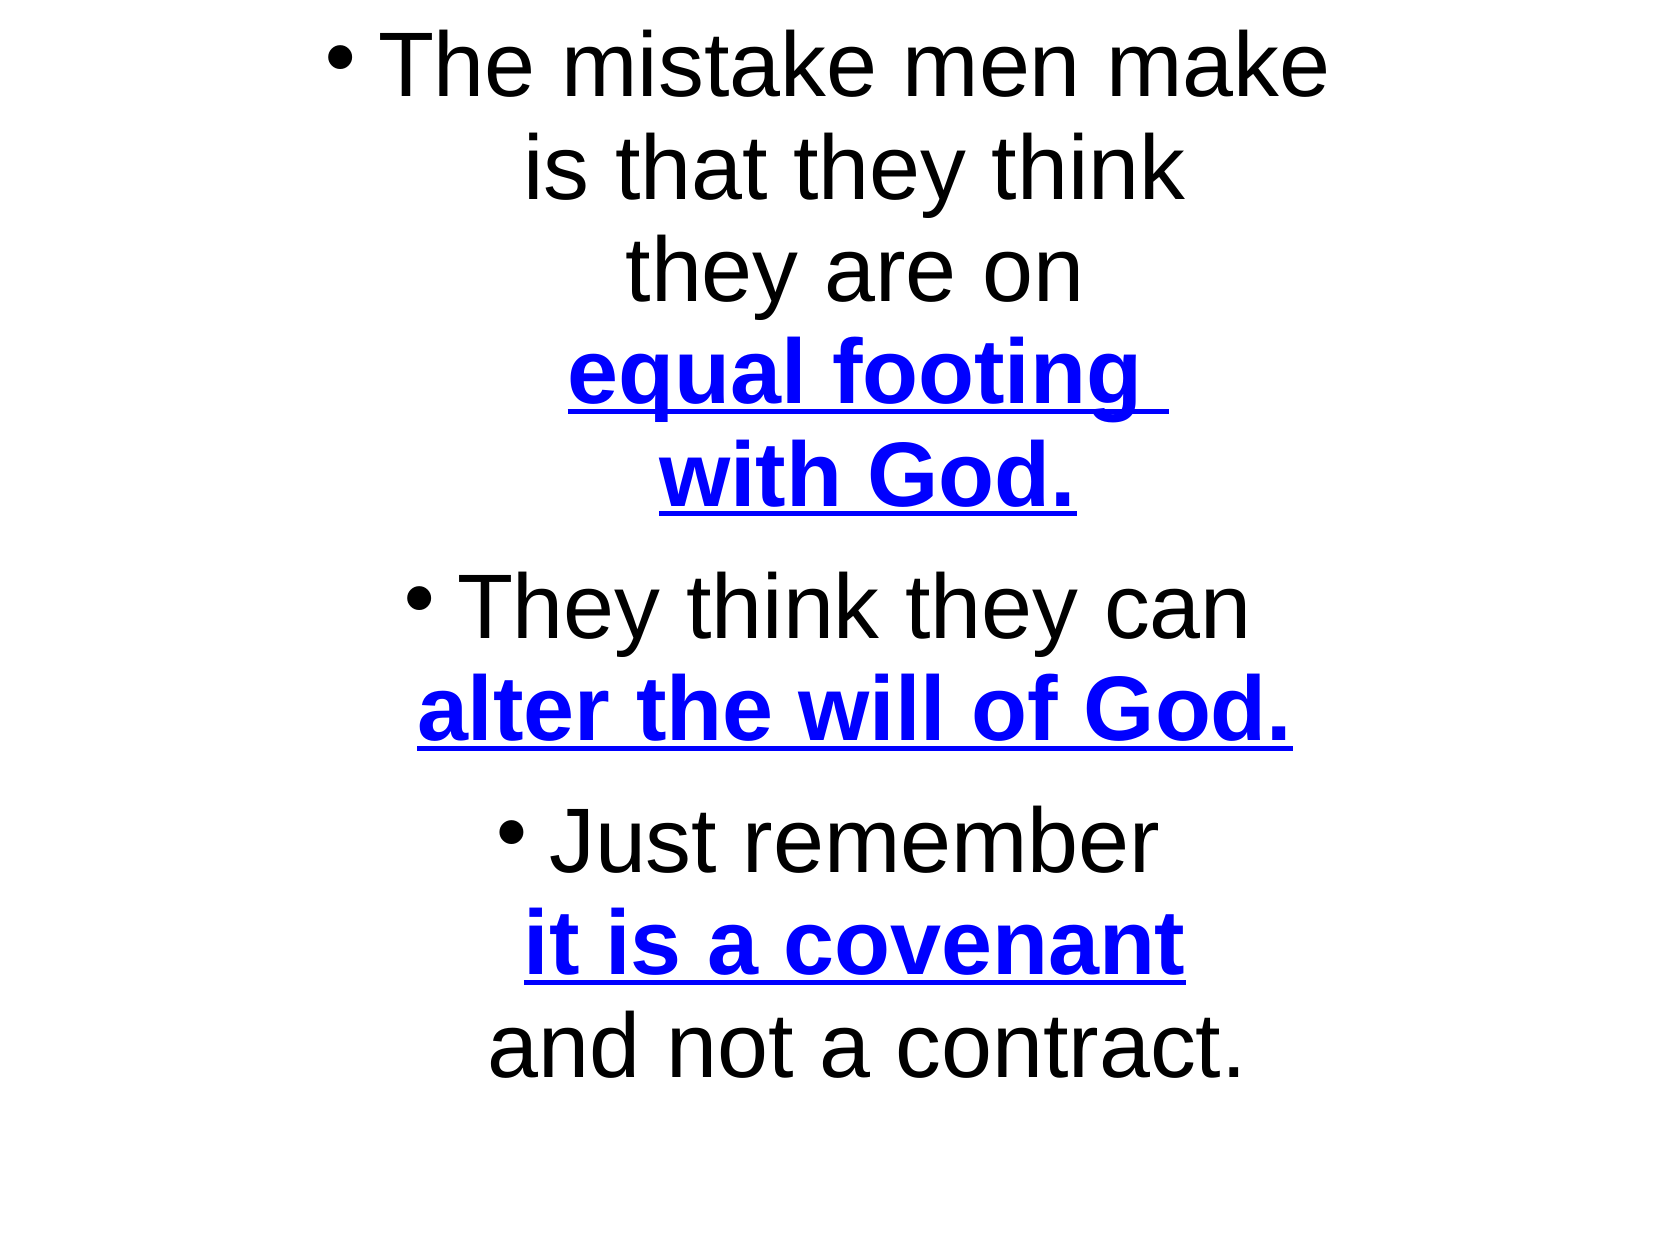

# The mistake men make is that they think they are on equal footing with God.
They think they can
alter the will of God.
Just remember
it is a covenant
and not a contract.
29